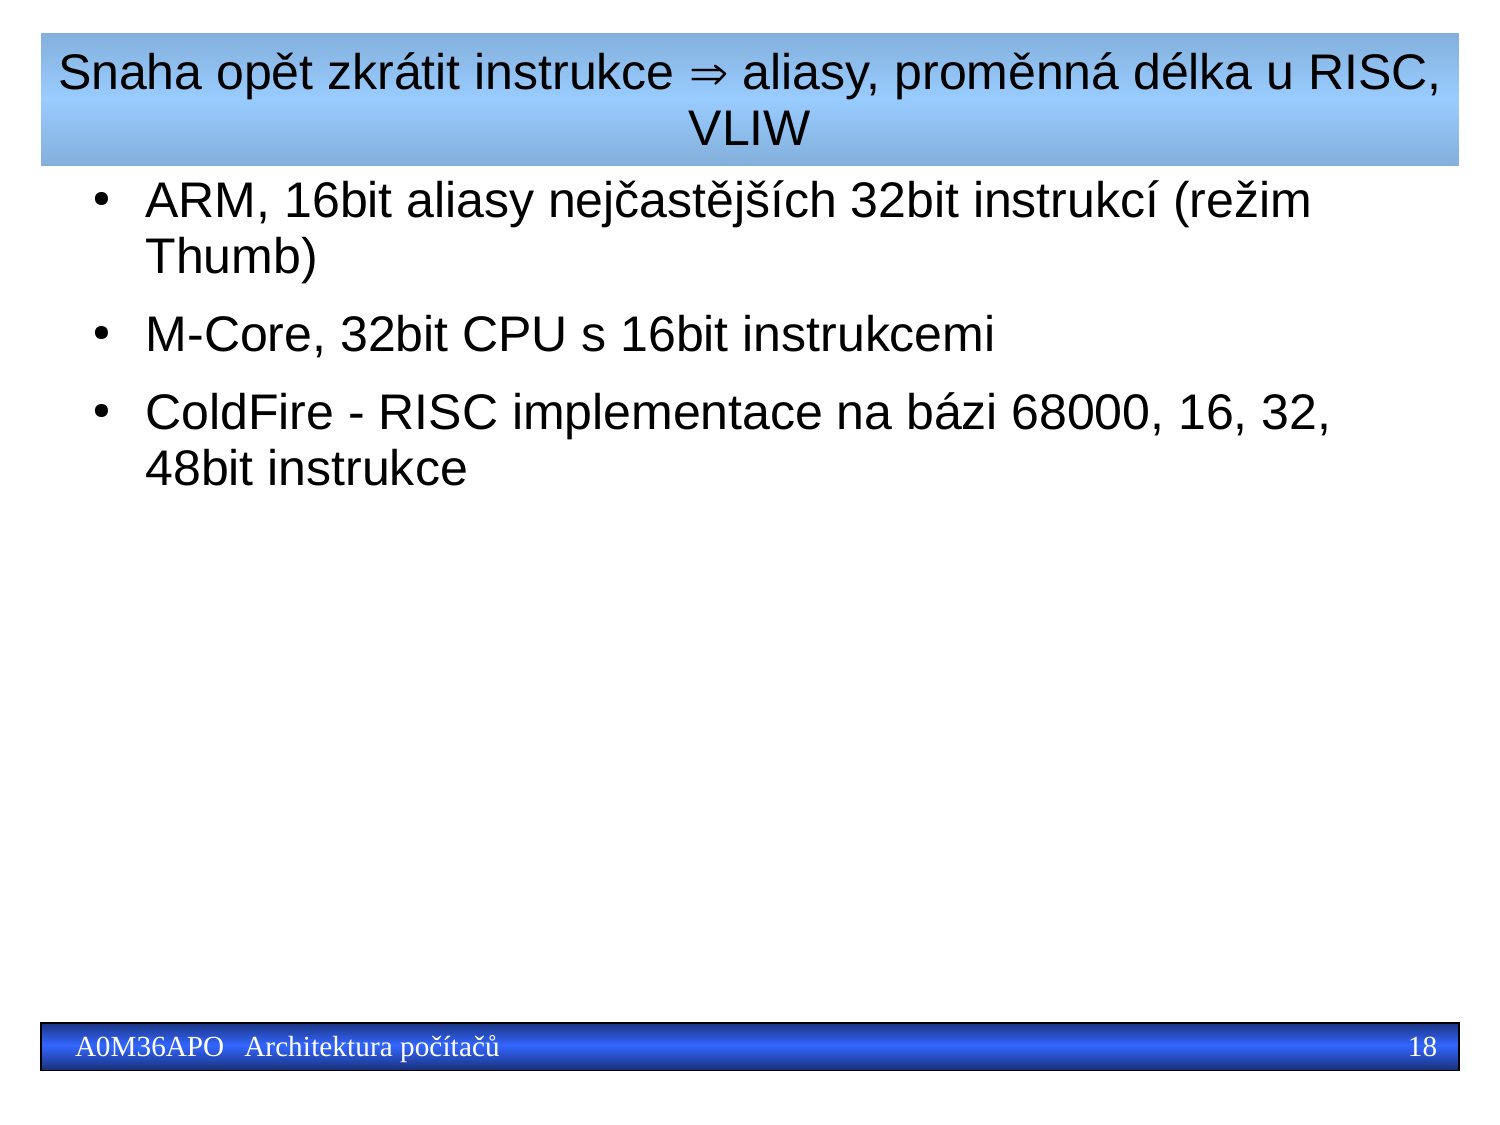

# Snaha opět zkrátit instrukce ⇒ aliasy, proměnná délka u RISC, VLIW
ARM, 16bit aliasy nejčastějších 32bit instrukcí (režim Thumb)
M-Core, 32bit CPU s 16bit instrukcemi
ColdFire - RISC implementace na bázi 68000, 16, 32, 48bit instrukce
A0M36APO Architektura počítačů
18